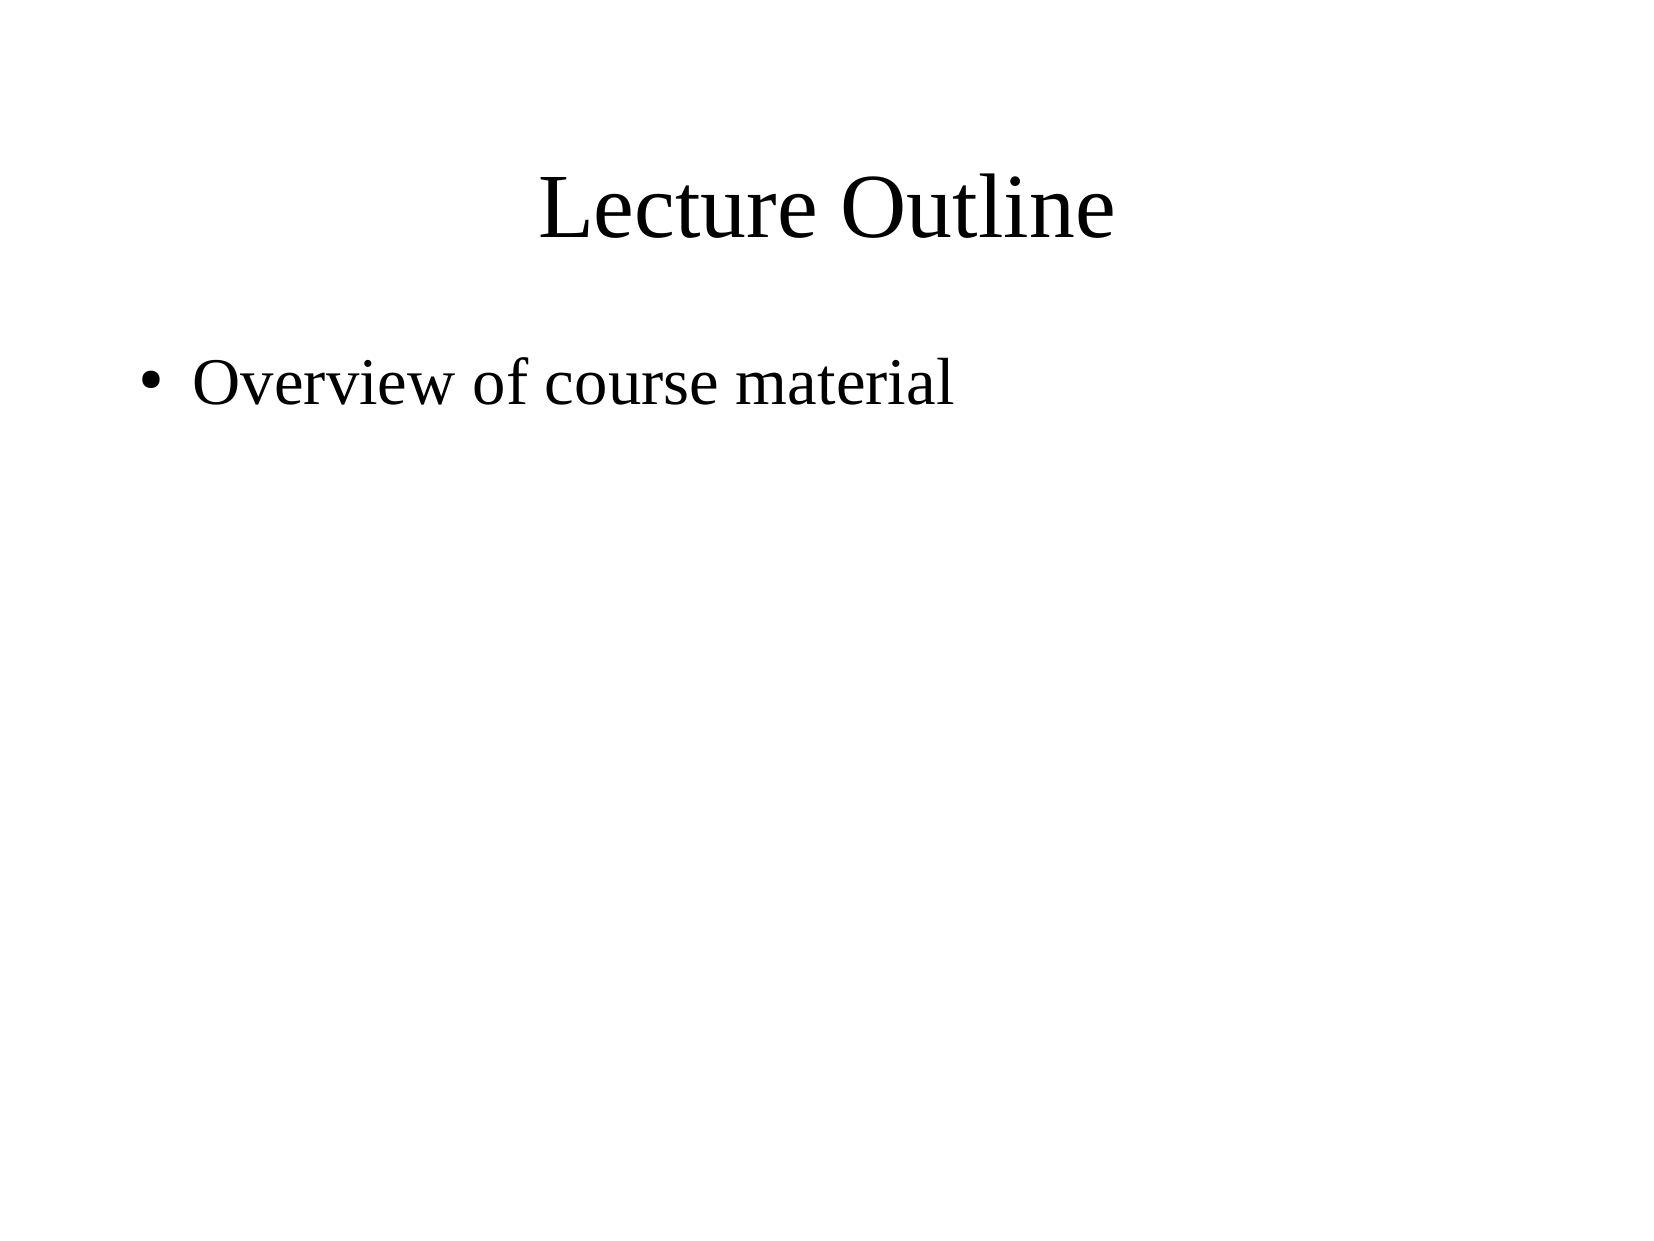

# Lecture Outline
Overview of course material